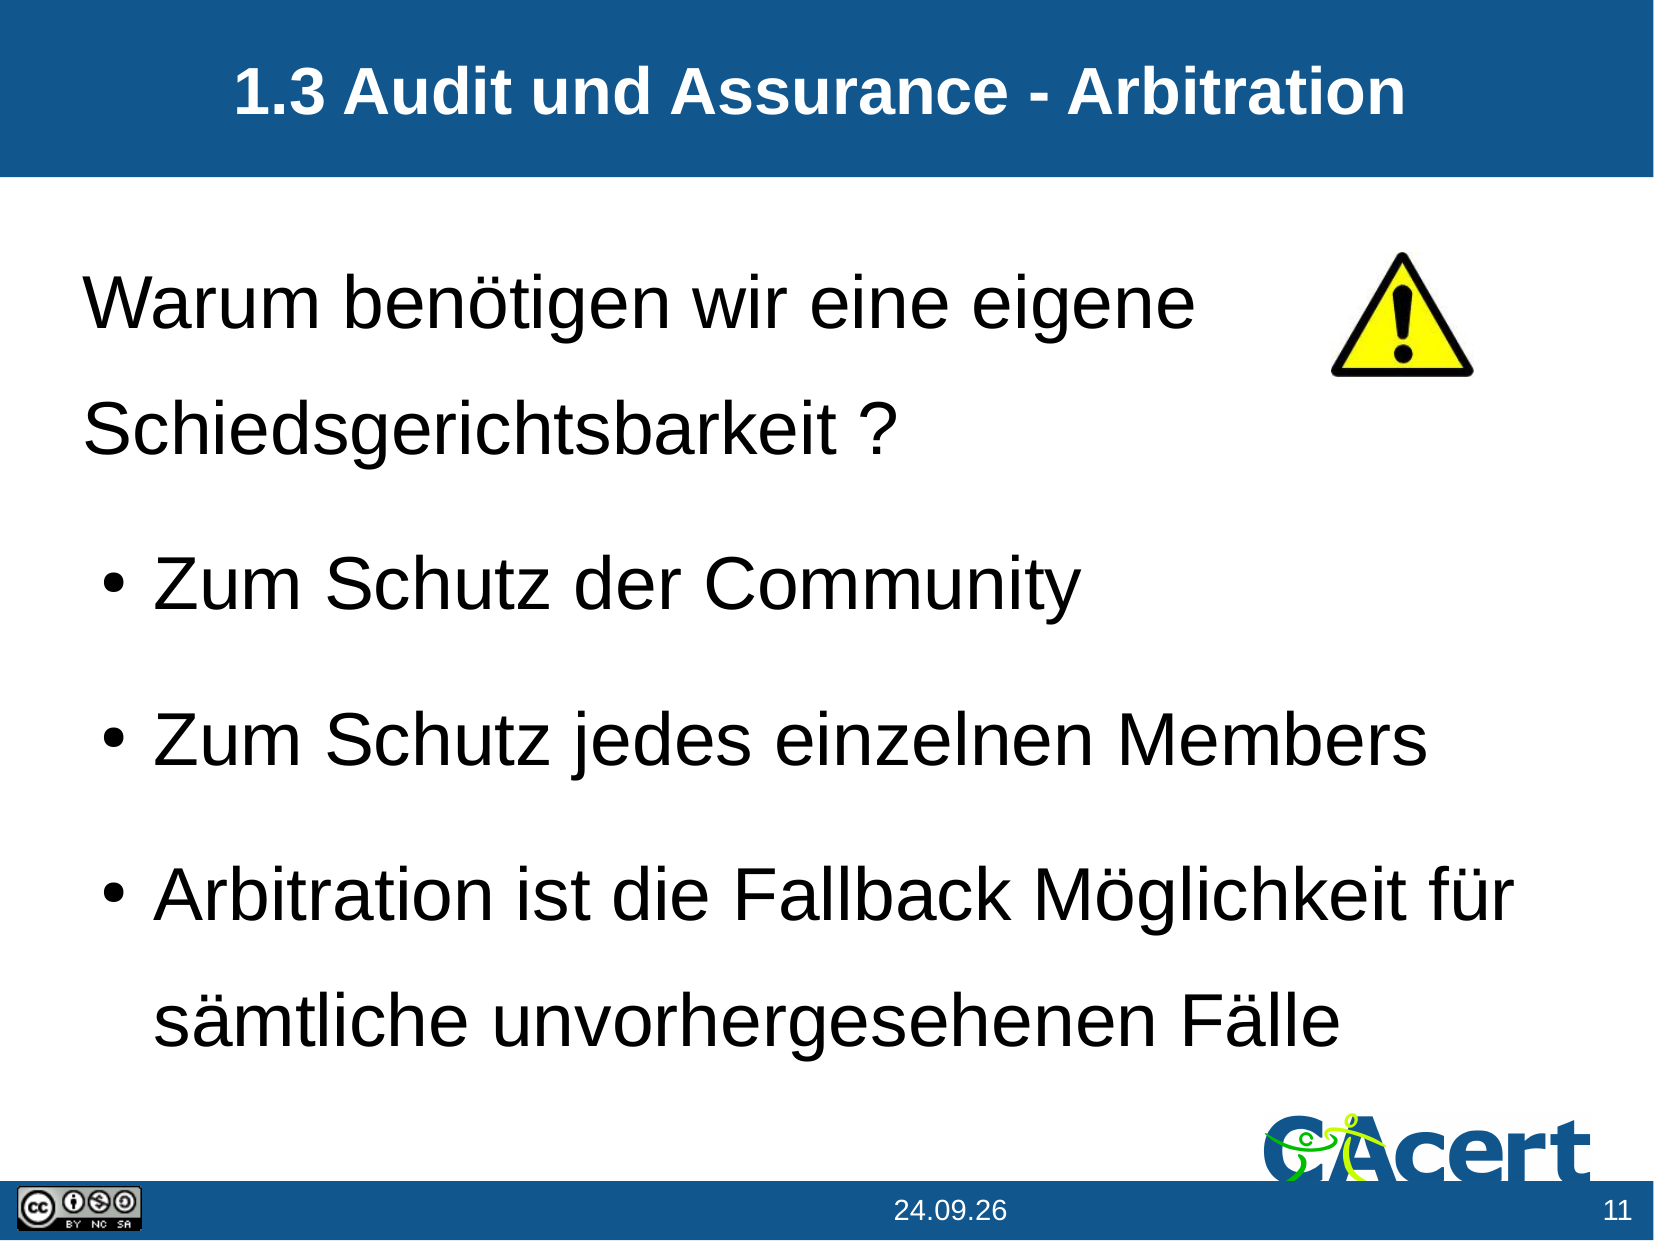

# 1.3 Audit und Assurance - Arbitration
Warum benötigen wir eine eigene Schiedsgerichtsbarkeit ?
Zum Schutz der Community
Zum Schutz jedes einzelnen Members
Arbitration ist die Fallback Möglichkeit für sämtliche unvorhergesehenen Fälle